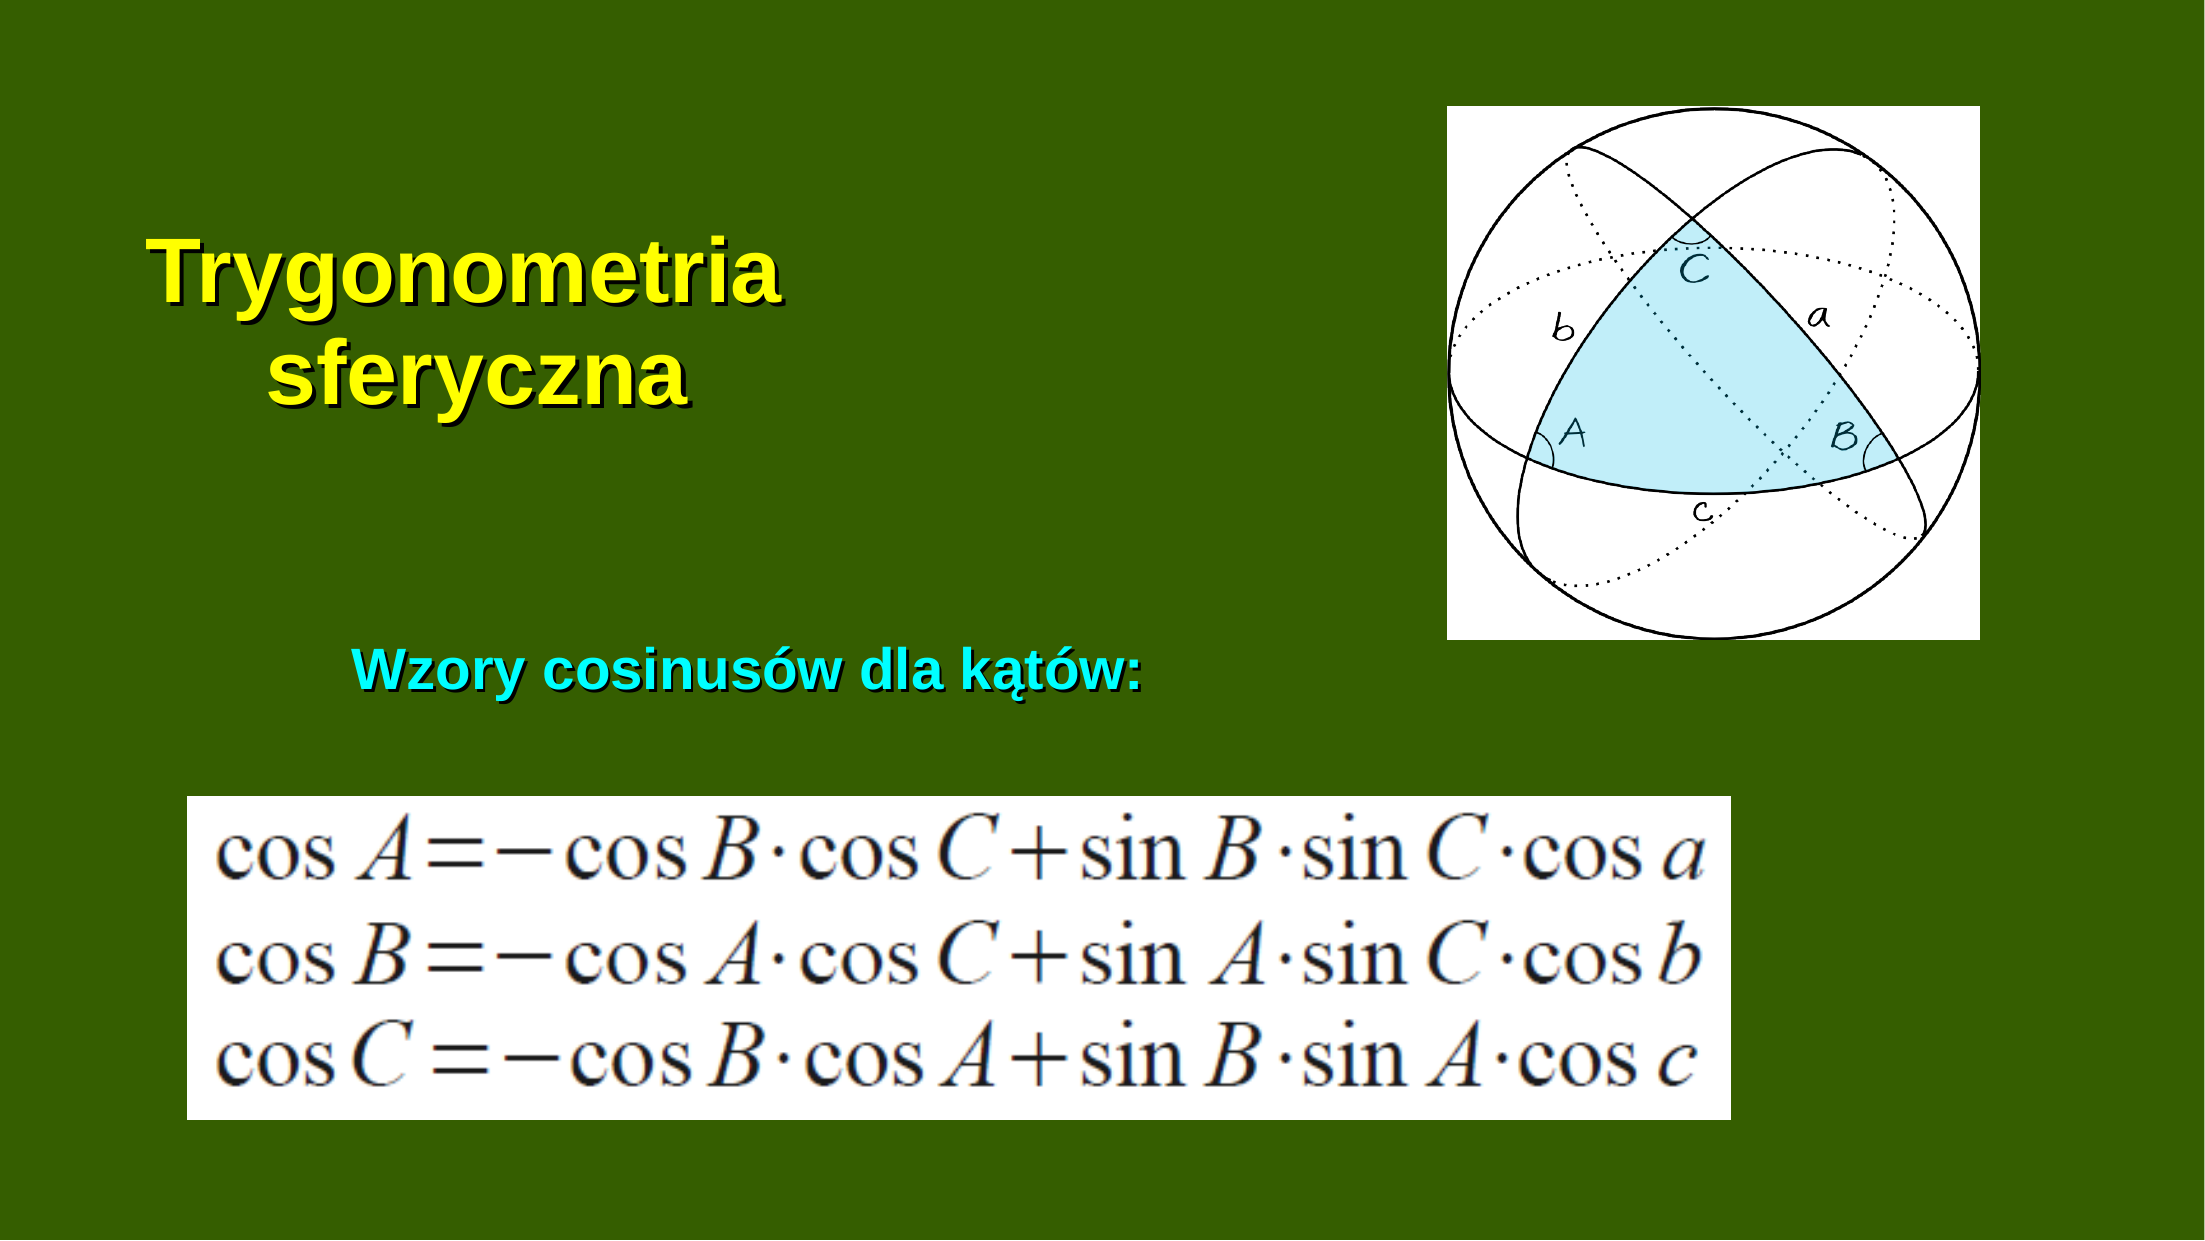

# Trygonometria sferyczna
Wzory cosinusów dla kątów: